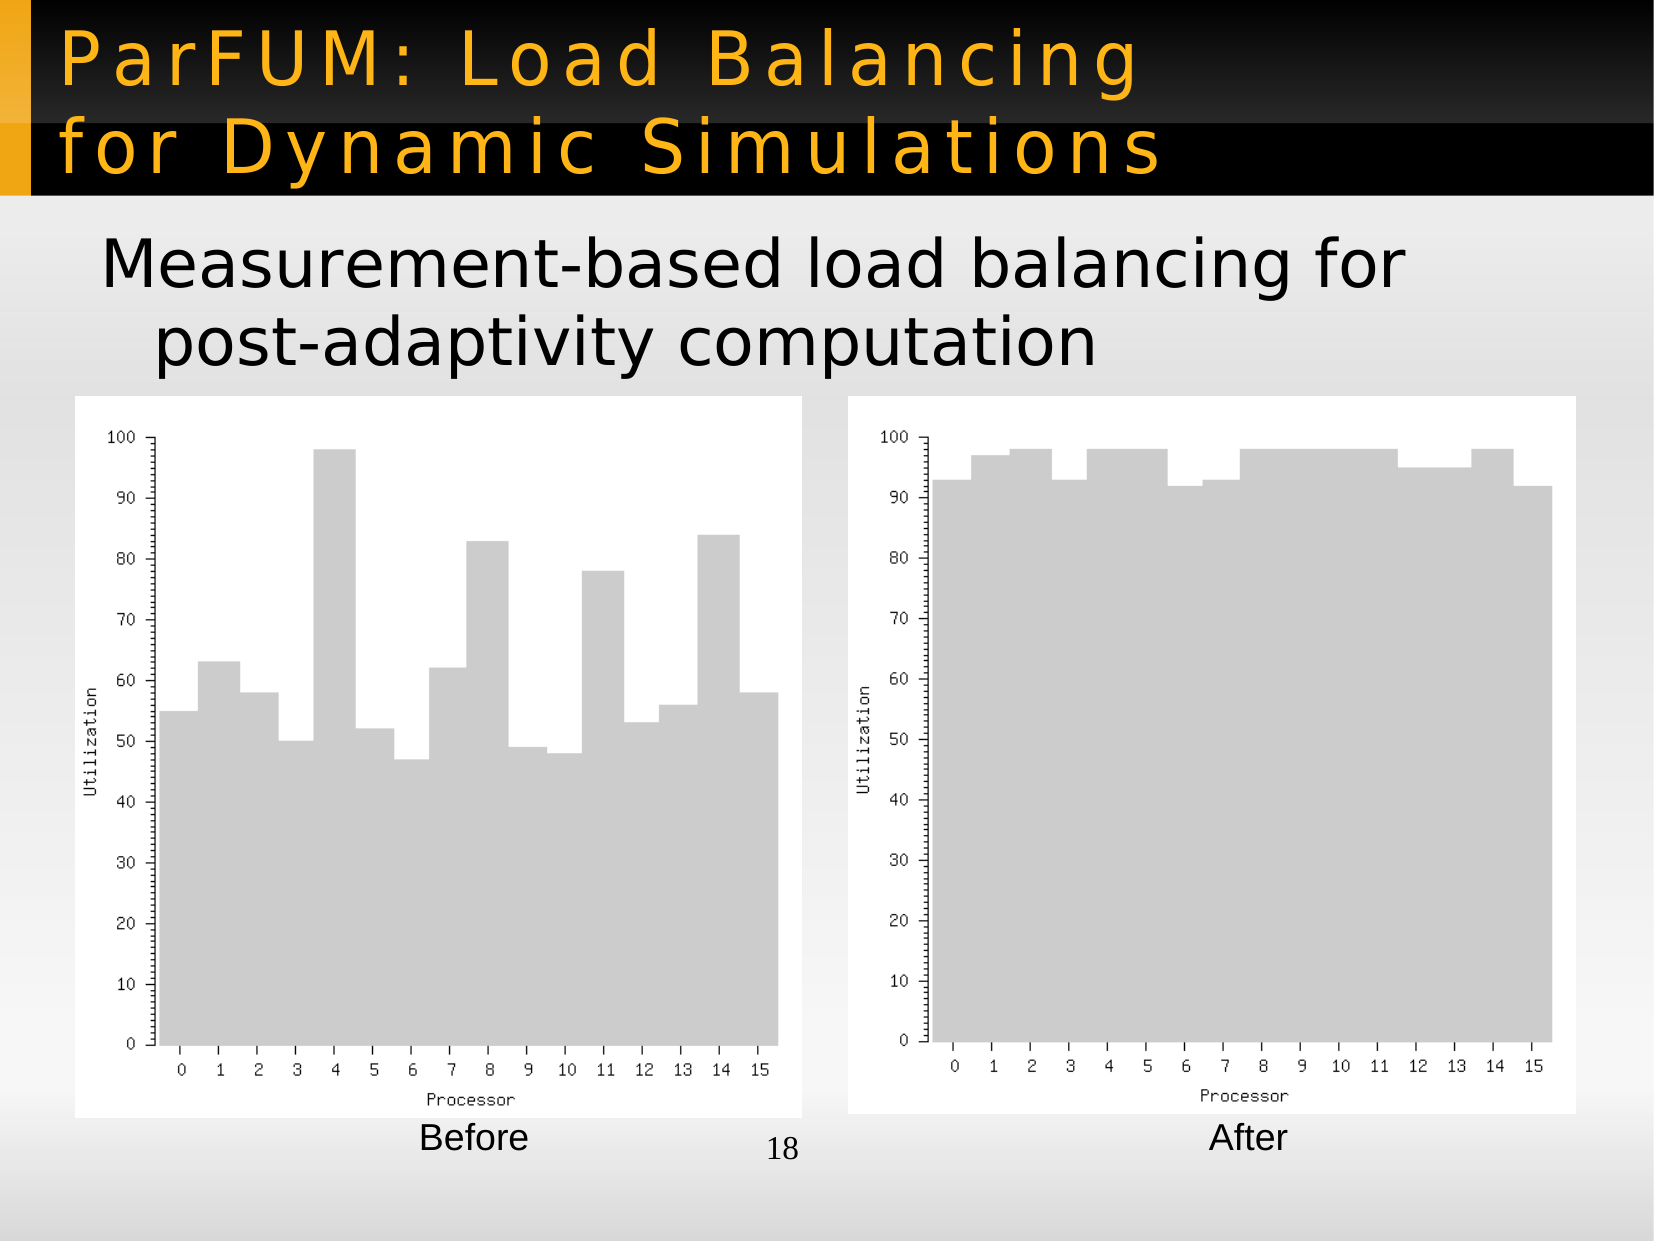

# ParFUM: Load Balancing for Dynamic Simulations
Measurement-based load balancing for post-adaptivity computation
Before
After
18